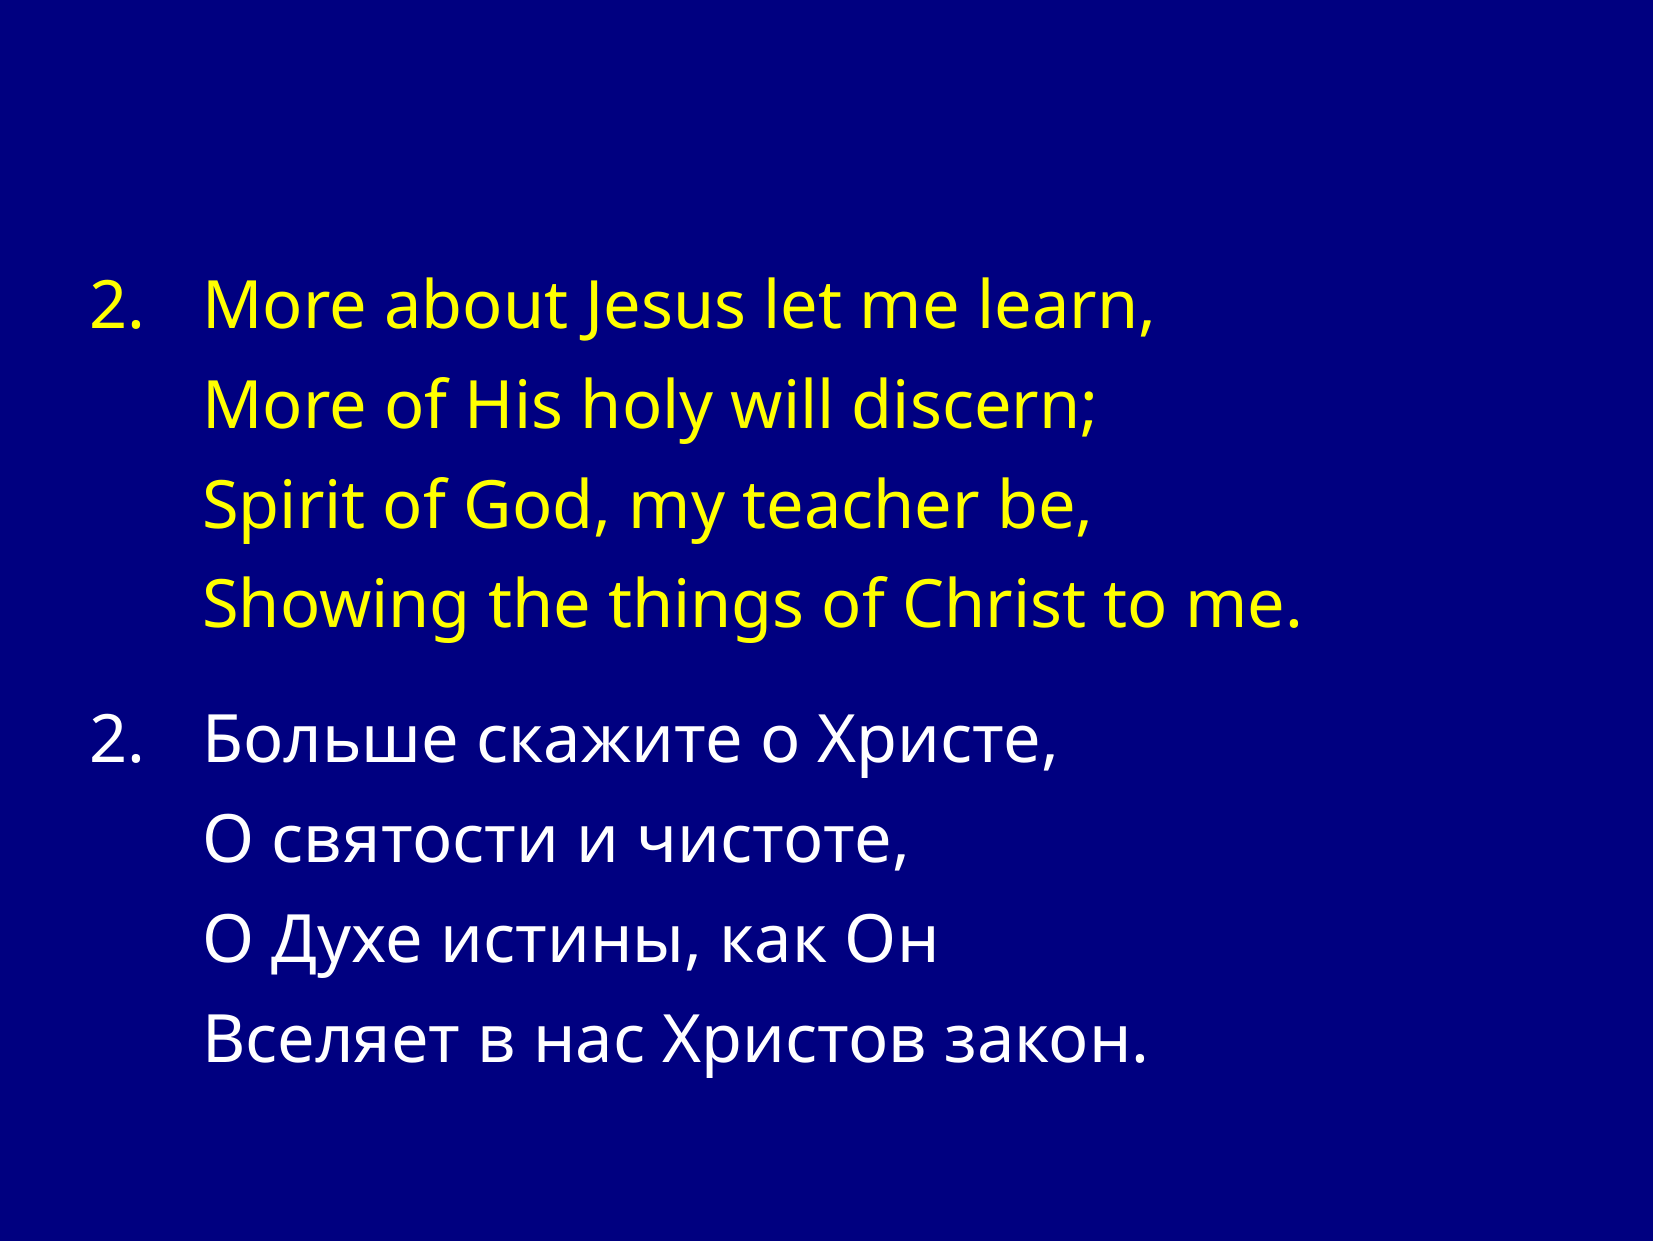

2.	More about Jesus let me learn,
	More of His holy will discern;
	Spirit of God, my teacher be,
	Showing the things of Christ to me.
2.	Больше скажите о Христе,
	О святости и чистоте,
	О Духе истины, как Он
	Вселяет в нас Христов закон.